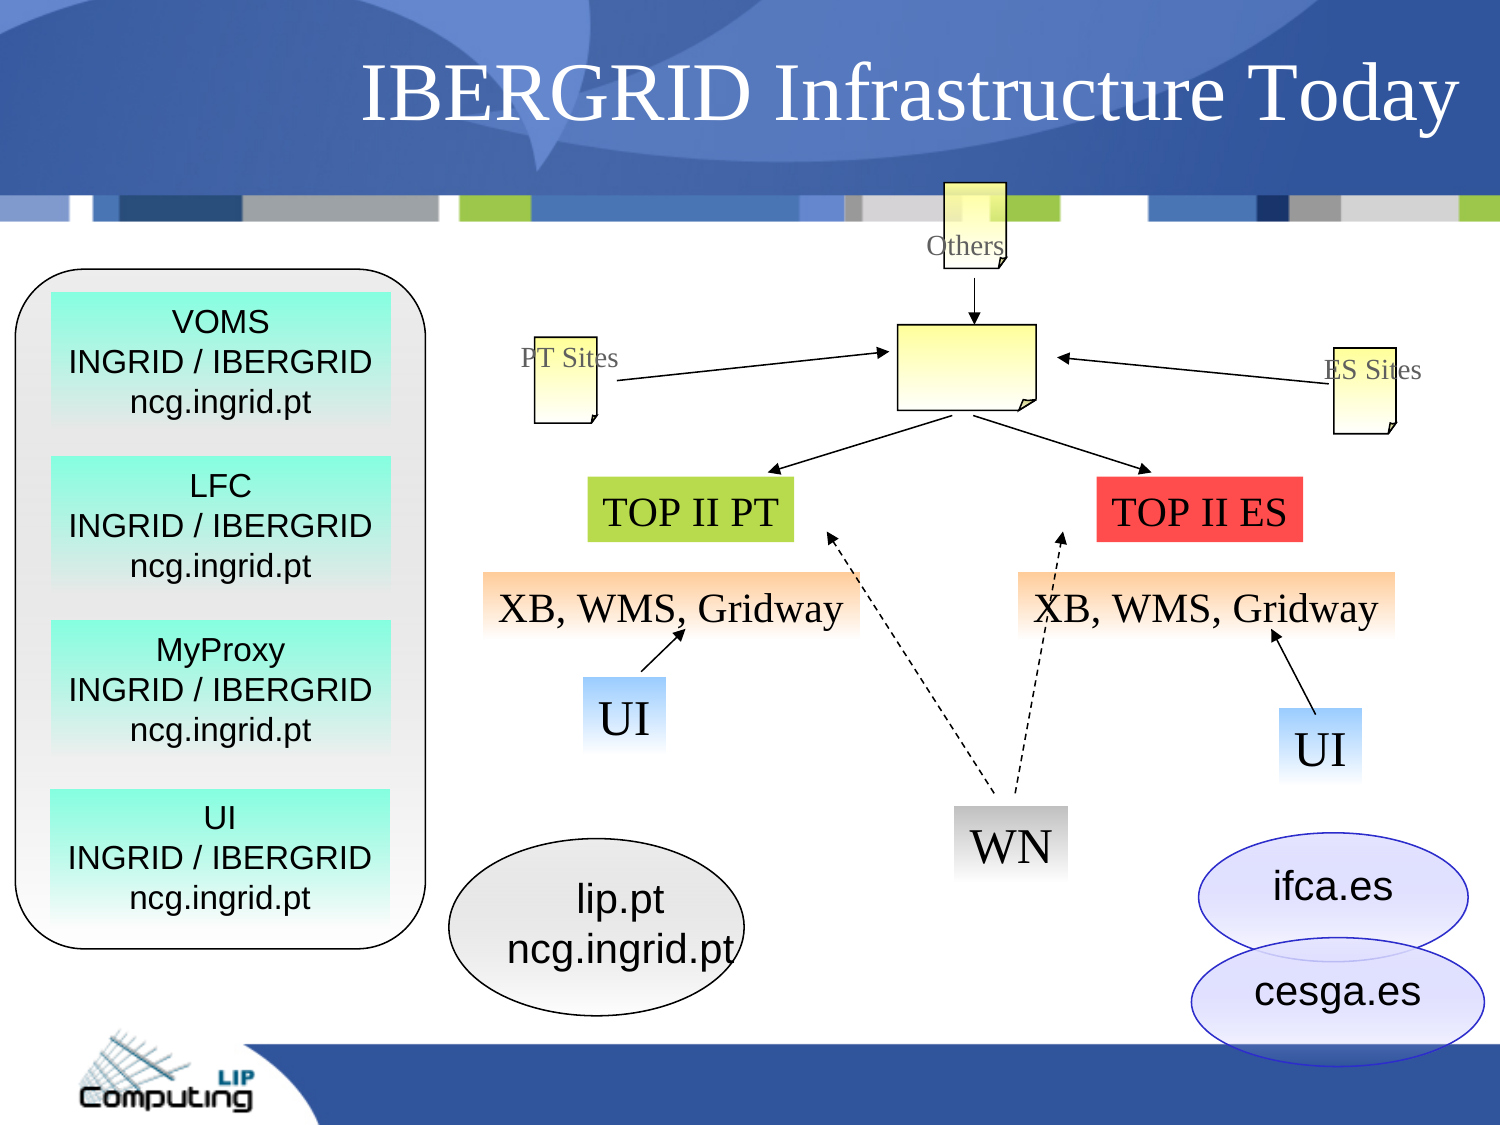

IBERGRID Infrastructure Today
Others
VOMS
INGRID / IBERGRID
ncg.ingrid.pt
LFC
INGRID / IBERGRID
ncg.ingrid.pt
MyProxy
INGRID / IBERGRID
ncg.ingrid.pt
UI
INGRID / IBERGRID
ncg.ingrid.pt
PT Sites
ES Sites
TOP II PT
TOP II ES
XB, WMS, Gridway
XB, WMS, Gridway
UI
UI
WN
ifca.es
lip.pt
ncg.ingrid.pt
cesga.es